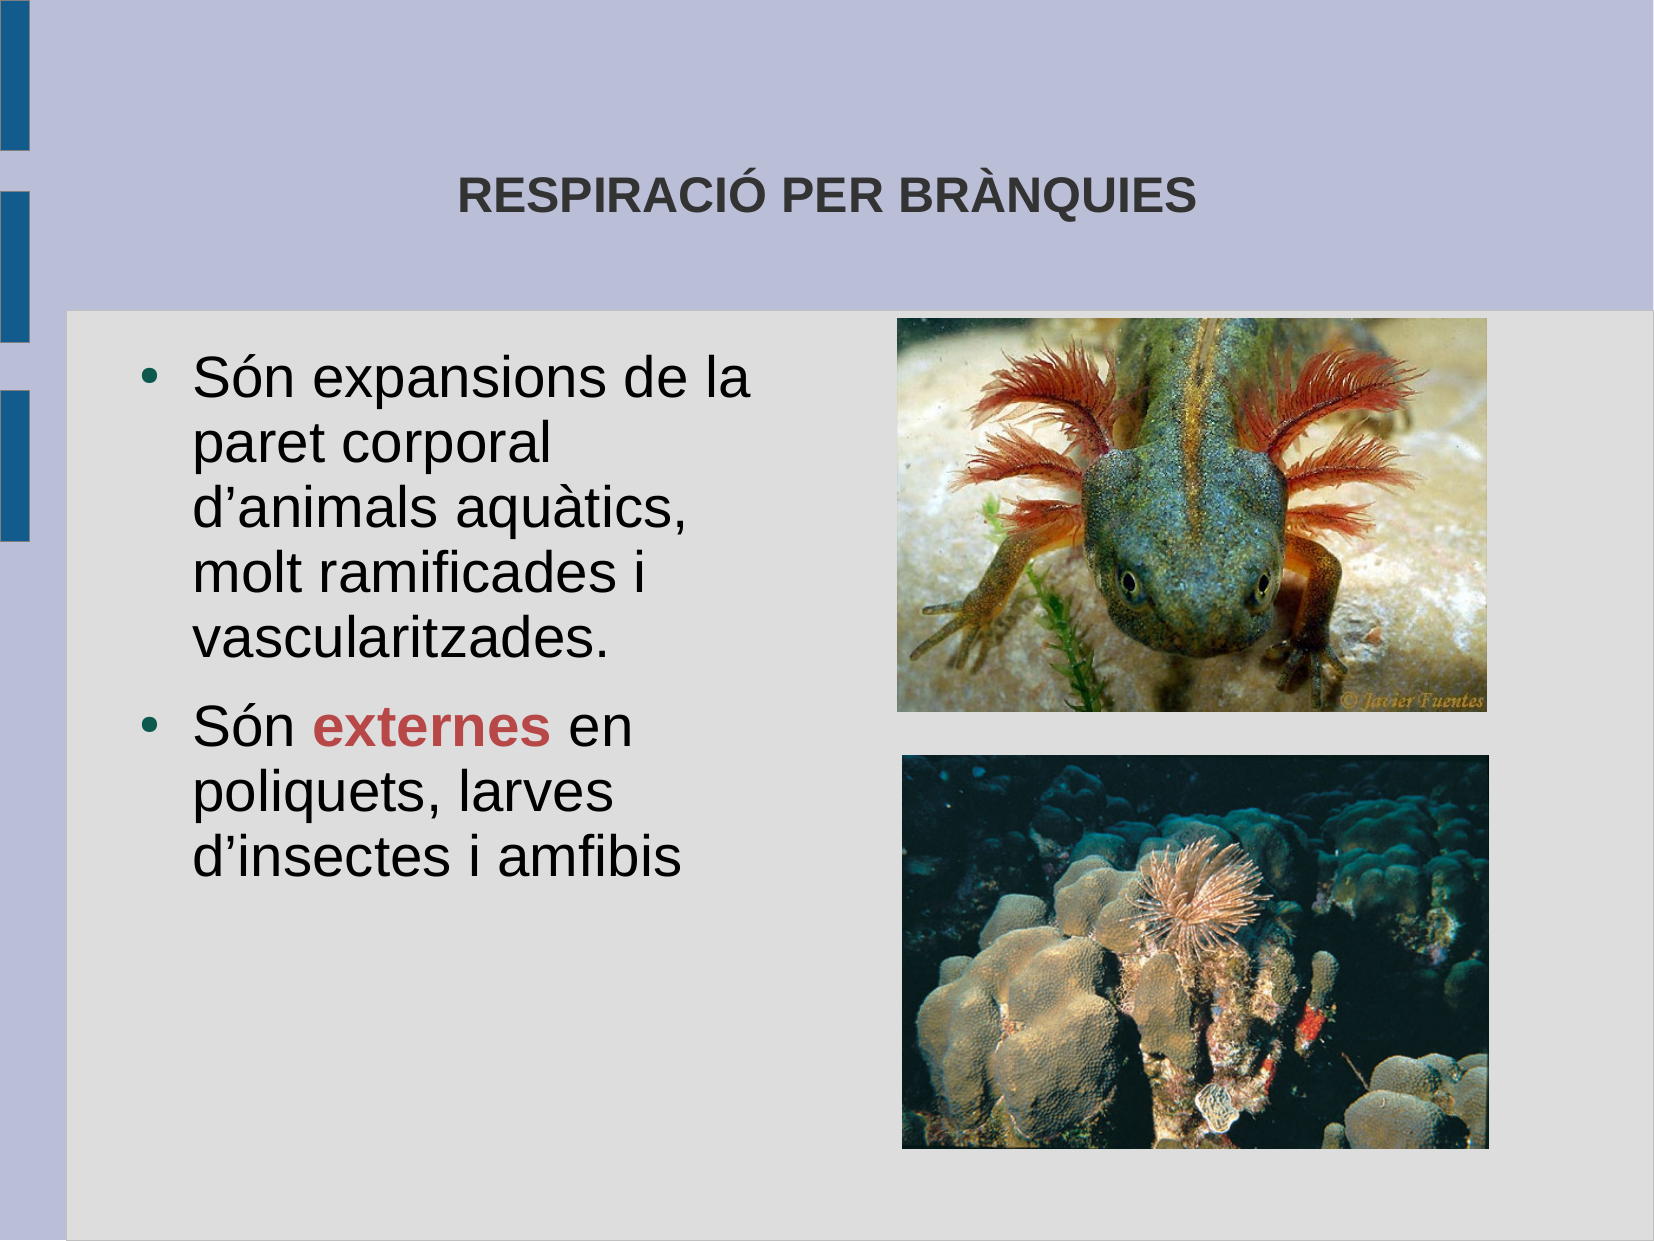

# RESPIRACIÓ PER BRÀNQUIES
Són expansions de la paret corporal d’animals aquàtics, molt ramificades i vascularitzades.
Són externes en poliquets, larves d’insectes i amfibis